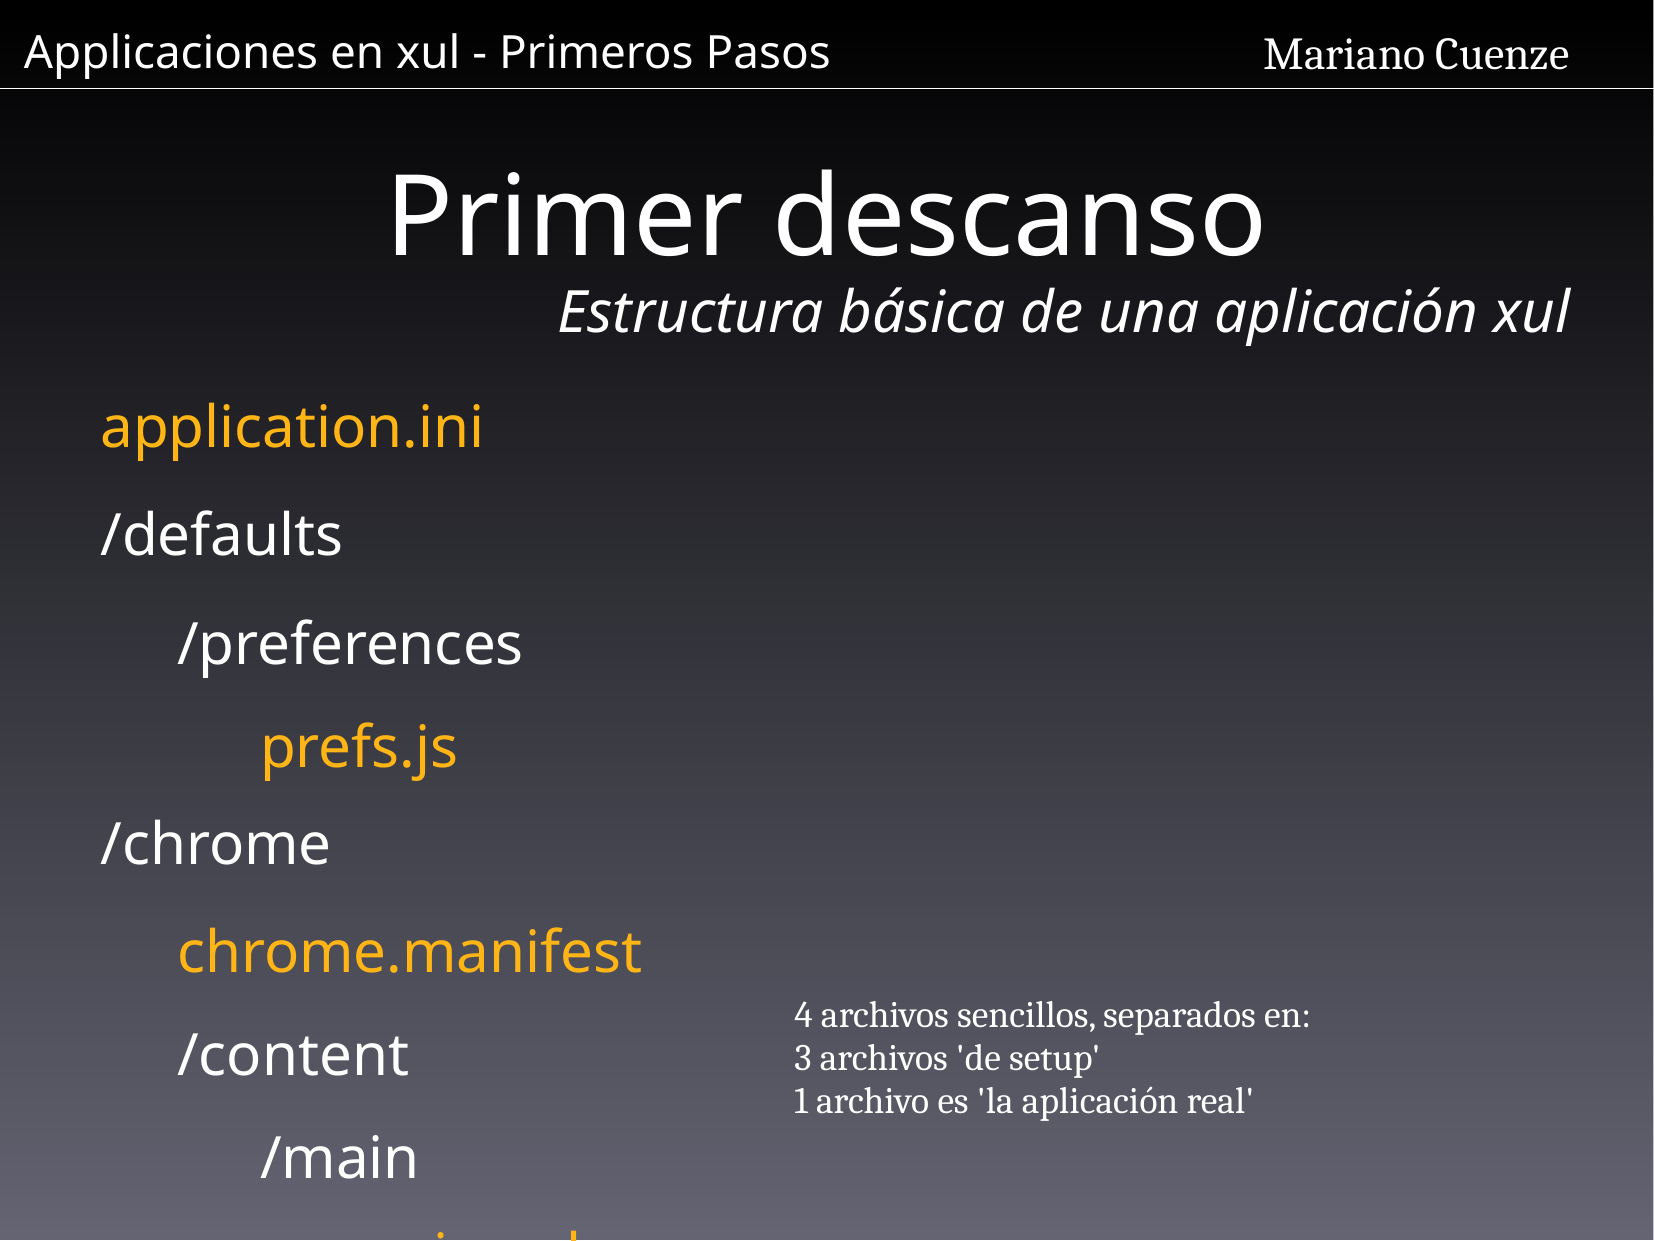

Applicaciones en xul - Primeros Pasos
Mariano Cuenze
# Primer descanso
Estructura básica de una aplicación xul
application.ini
/defaults
/preferences
prefs.js
/chrome
chrome.manifest
/content
/main
 main.xul
4 archivos sencillos, separados en:
3 archivos 'de setup'
1 archivo es 'la aplicación real'